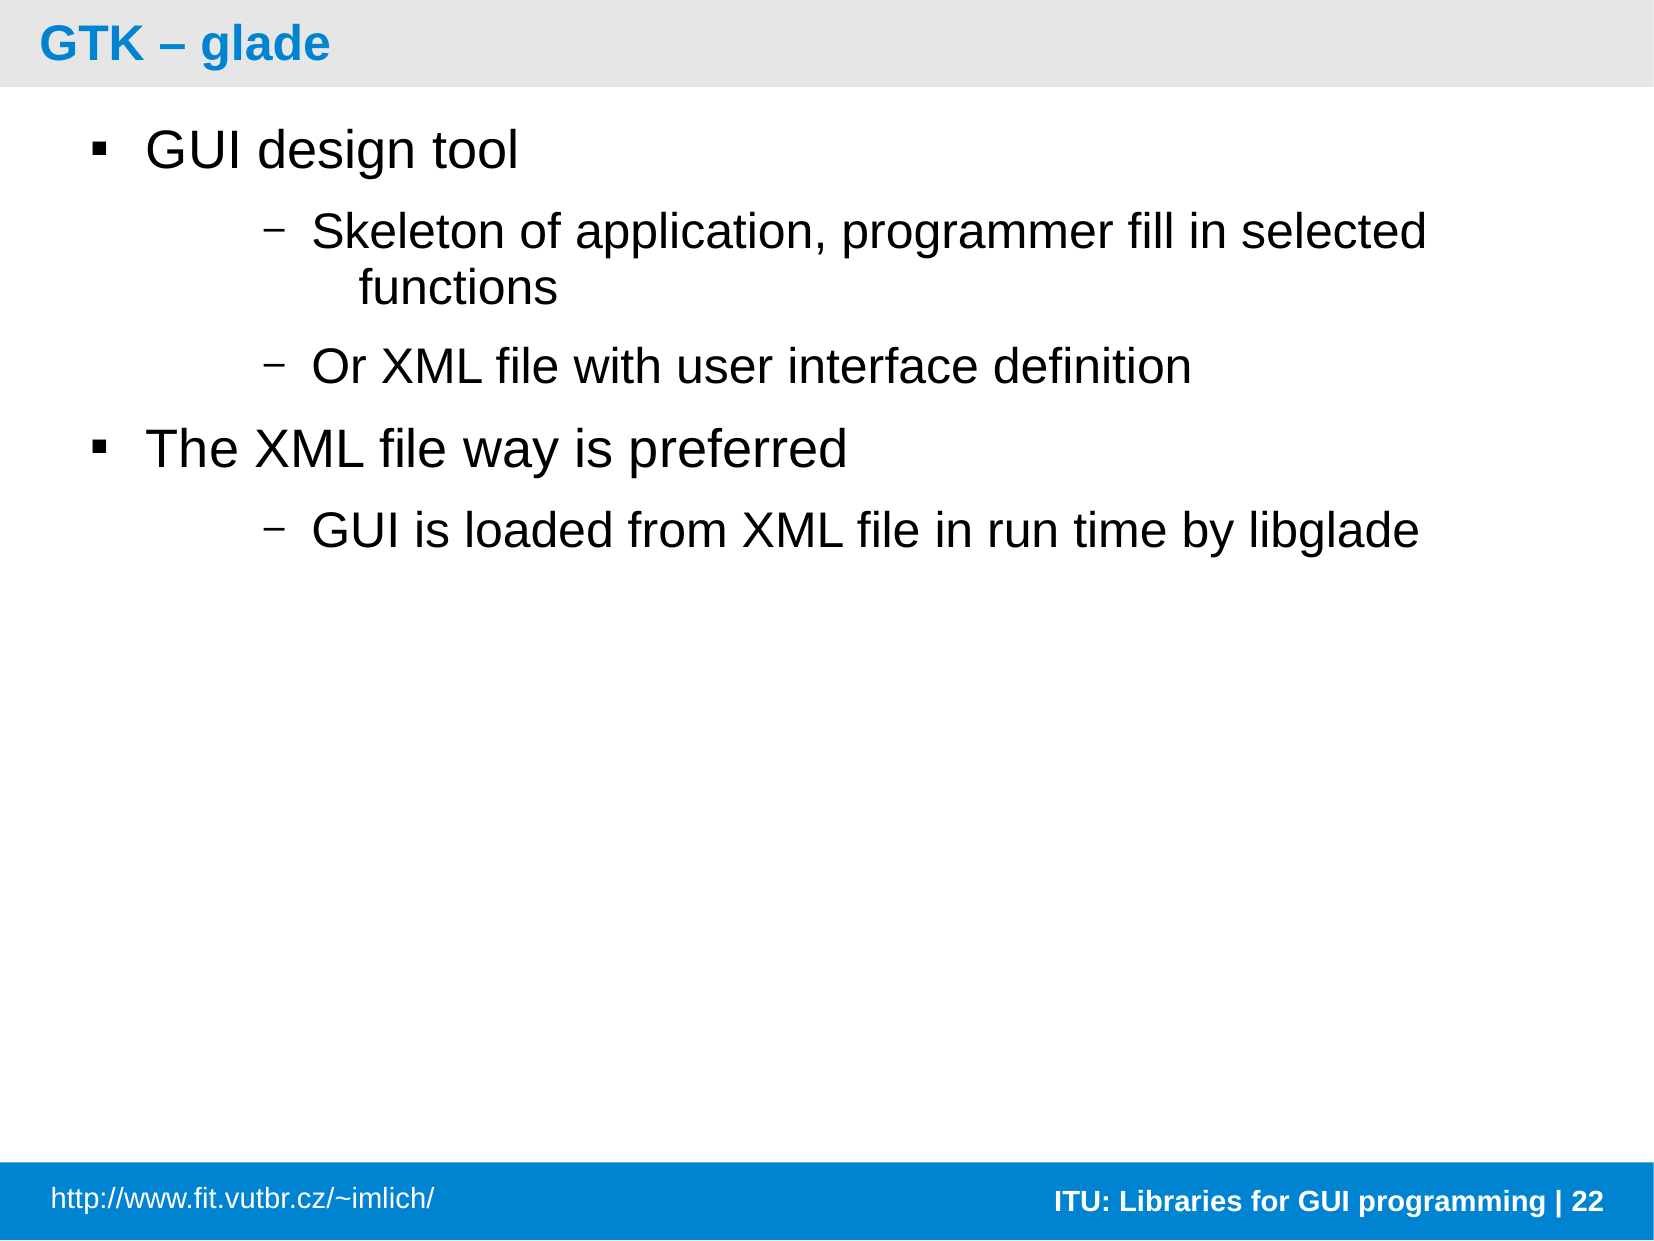

# GTK – glade
GUI design tool
Skeleton of application, programmer fill in selected functions
Or XML file with user interface definition
The XML file way is preferred
GUI is loaded from XML file in run time by libglade